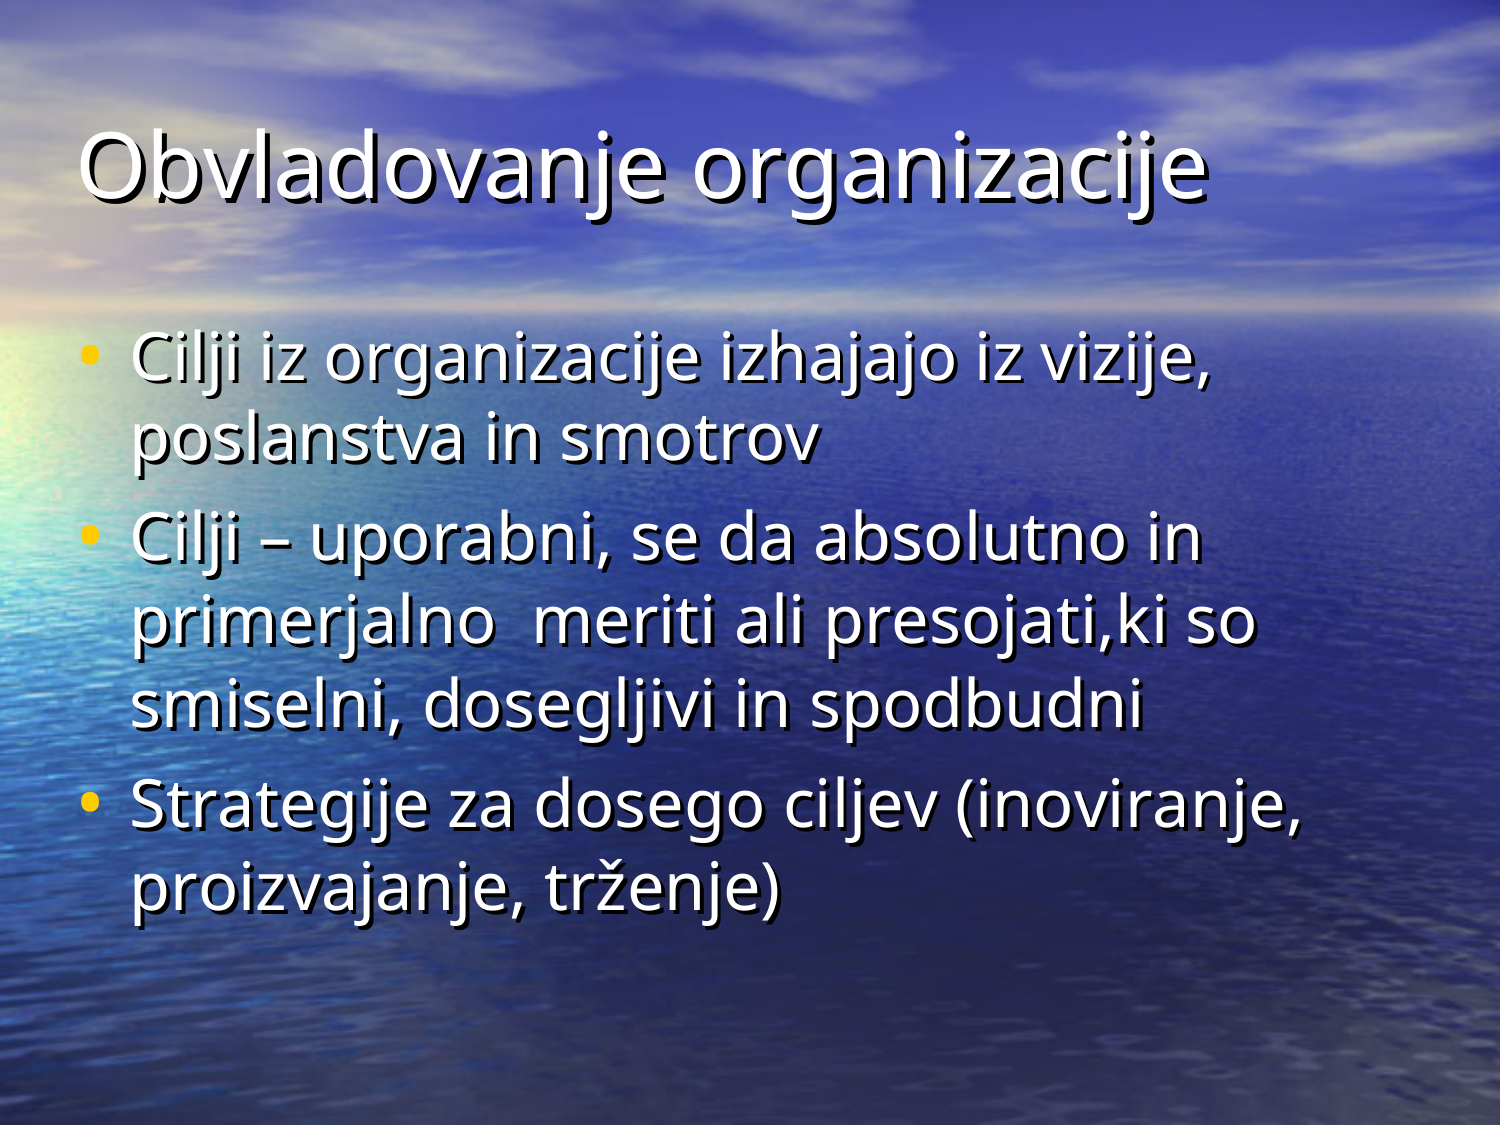

# Obvladovanje organizacije
Cilji iz organizacije izhajajo iz vizije, poslanstva in smotrov
Cilji – uporabni, se da absolutno in primerjalno meriti ali presojati,ki so smiselni, dosegljivi in spodbudni
Strategije za dosego ciljev (inoviranje, proizvajanje, trženje)